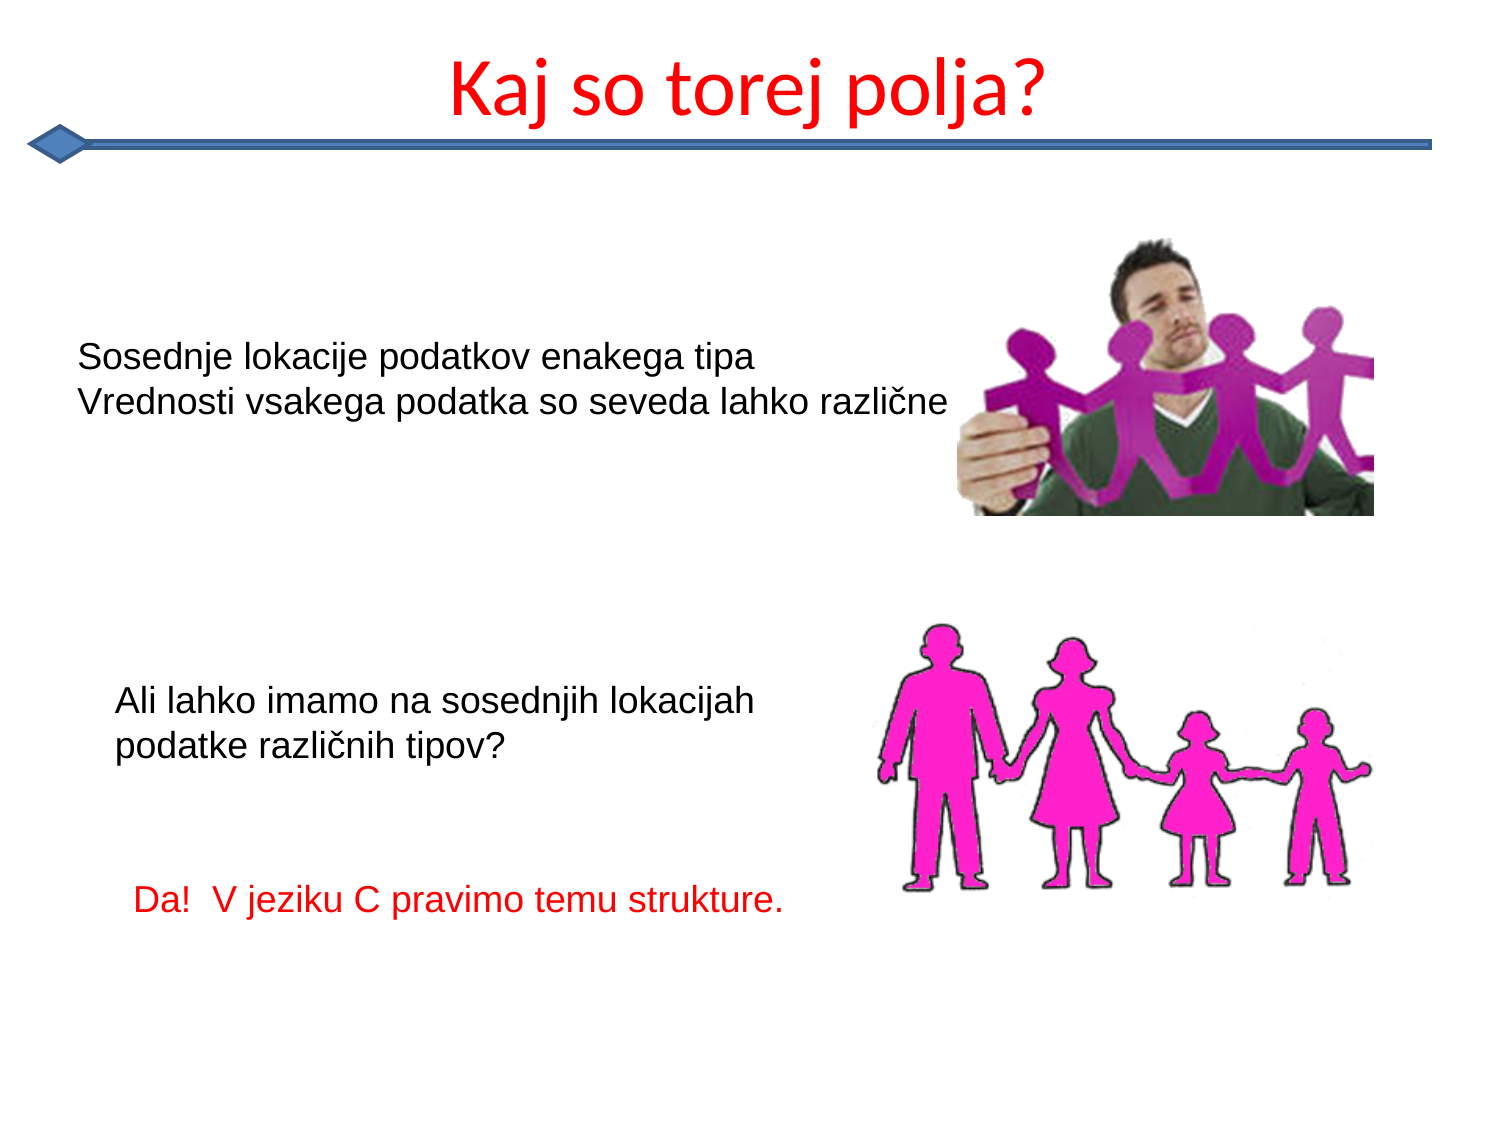

# Kaj so torej polja?
Sosednje lokacije podatkov enakega tipa
Vrednosti vsakega podatka so seveda lahko različne
Ali lahko imamo na sosednjih lokacijah podatke različnih tipov?
Da! V jeziku C pravimo temu strukture.